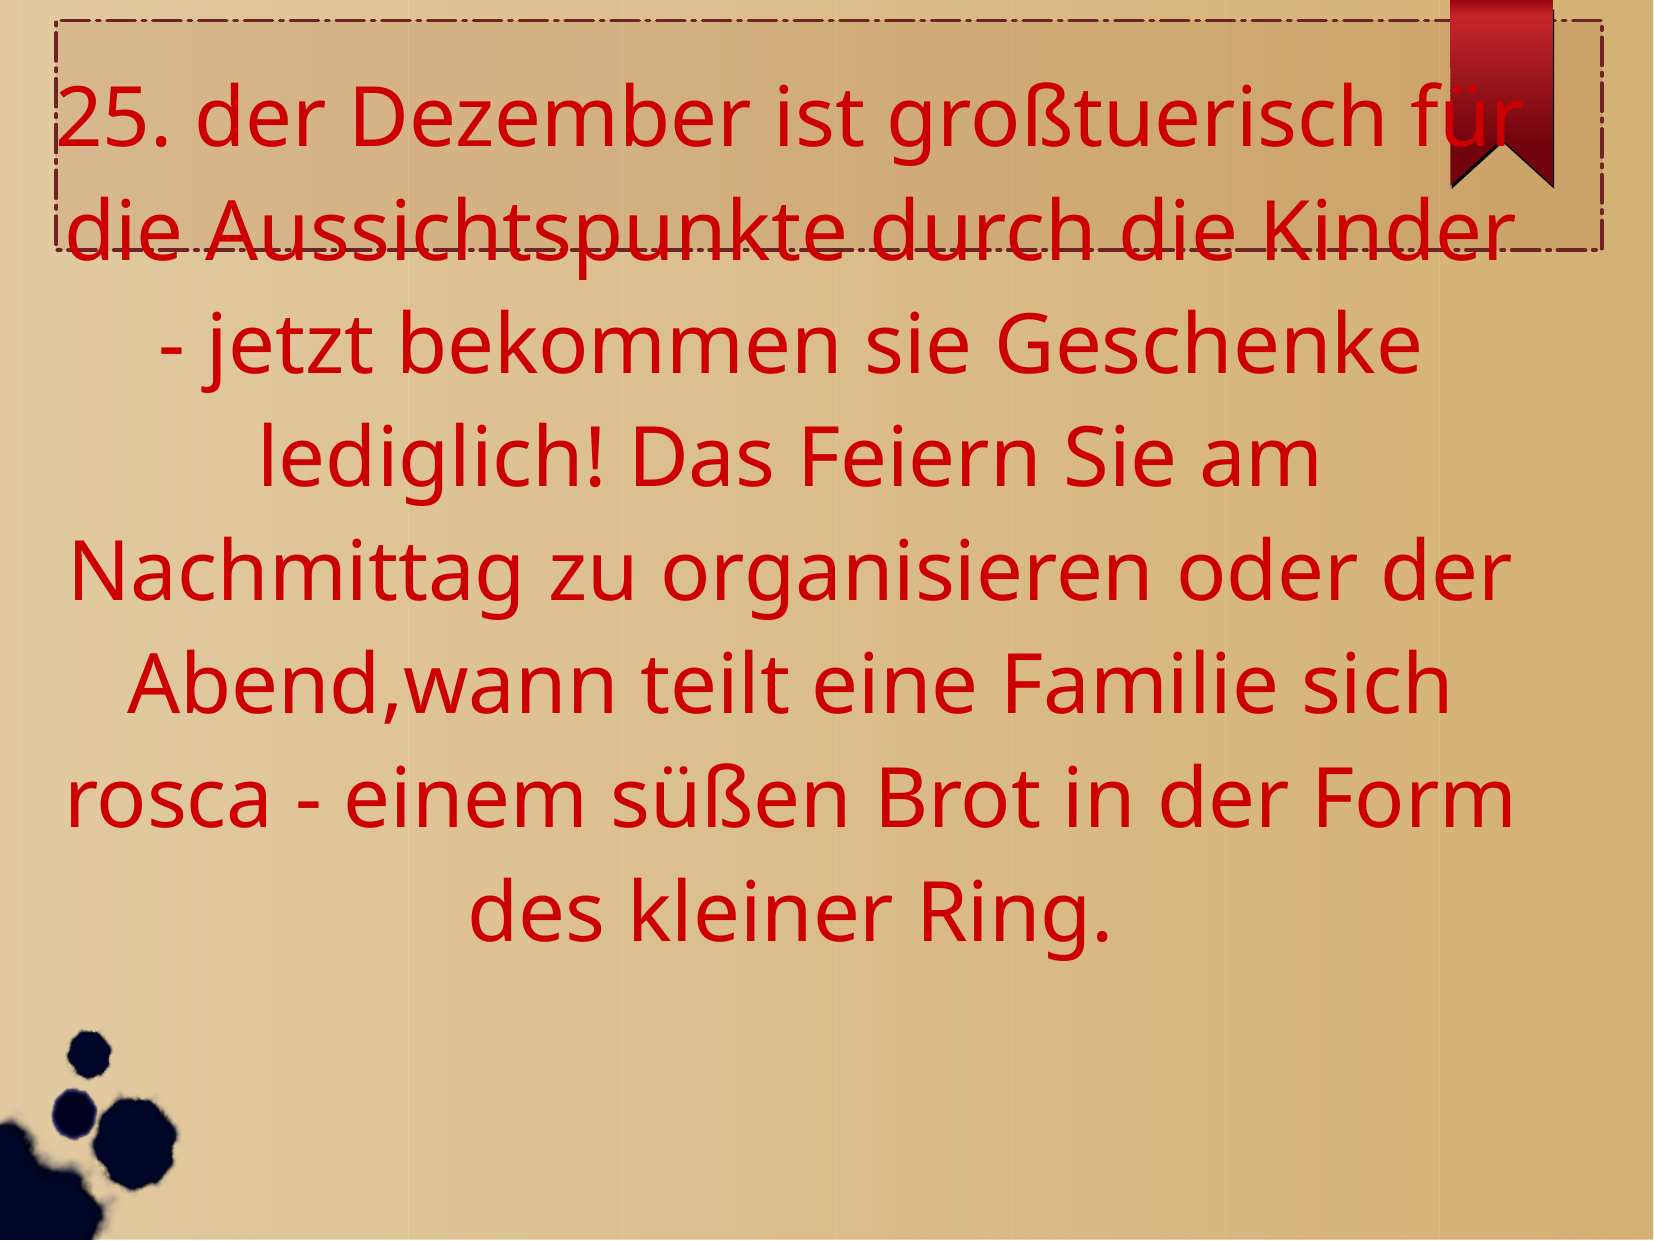

# 25. der Dezember ist großtuerisch für die Aussichtspunkte durch die Kinder - jetzt bekommen sie Geschenke lediglich! Das Feiern Sie am Nachmittag zu organisieren oder der Abend,wann teilt eine Familie sich rosca - einem süßen Brot in der Form des kleiner Ring.